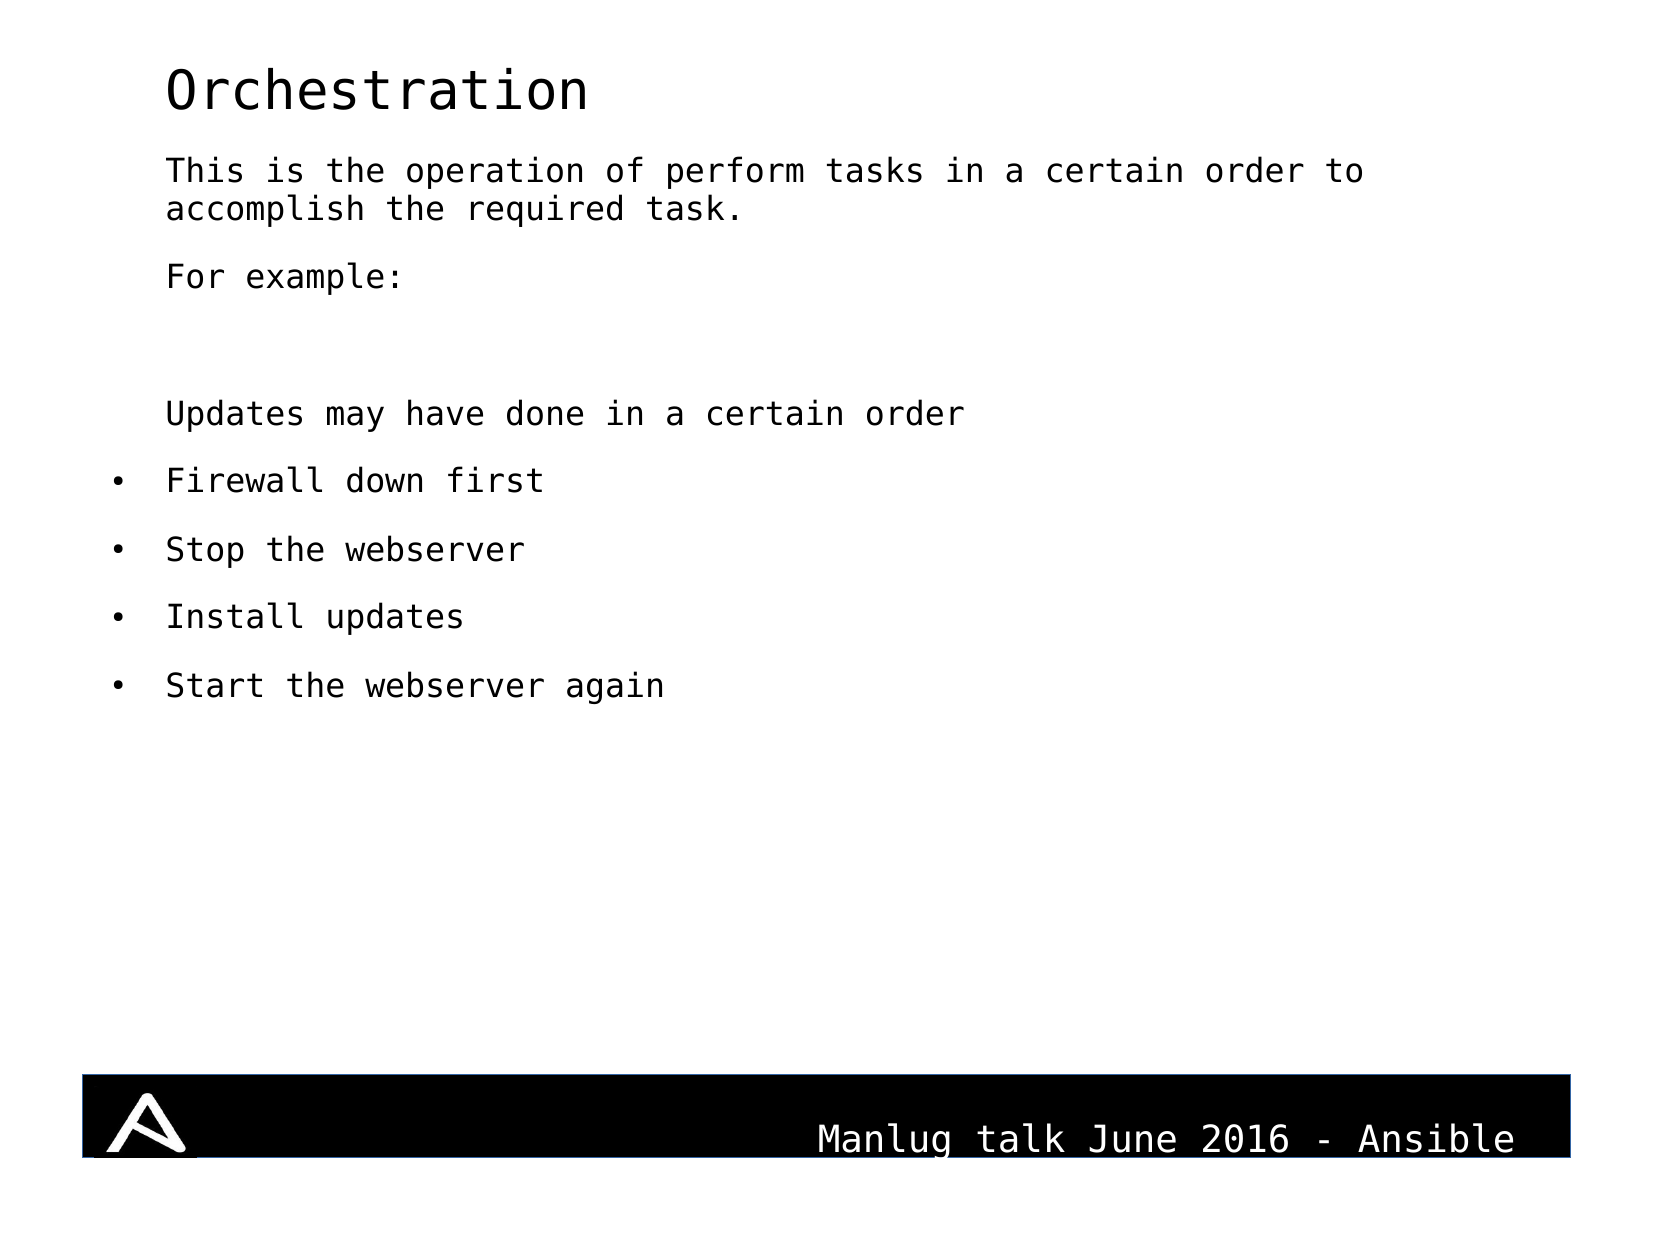

#
Orchestration
This is the operation of perform tasks in a certain order to accomplish the required task.
For example:
Updates may have done in a certain order
Firewall down first
Stop the webserver
Install updates
Start the webserver again
Manlug talk June 2016 - Ansible